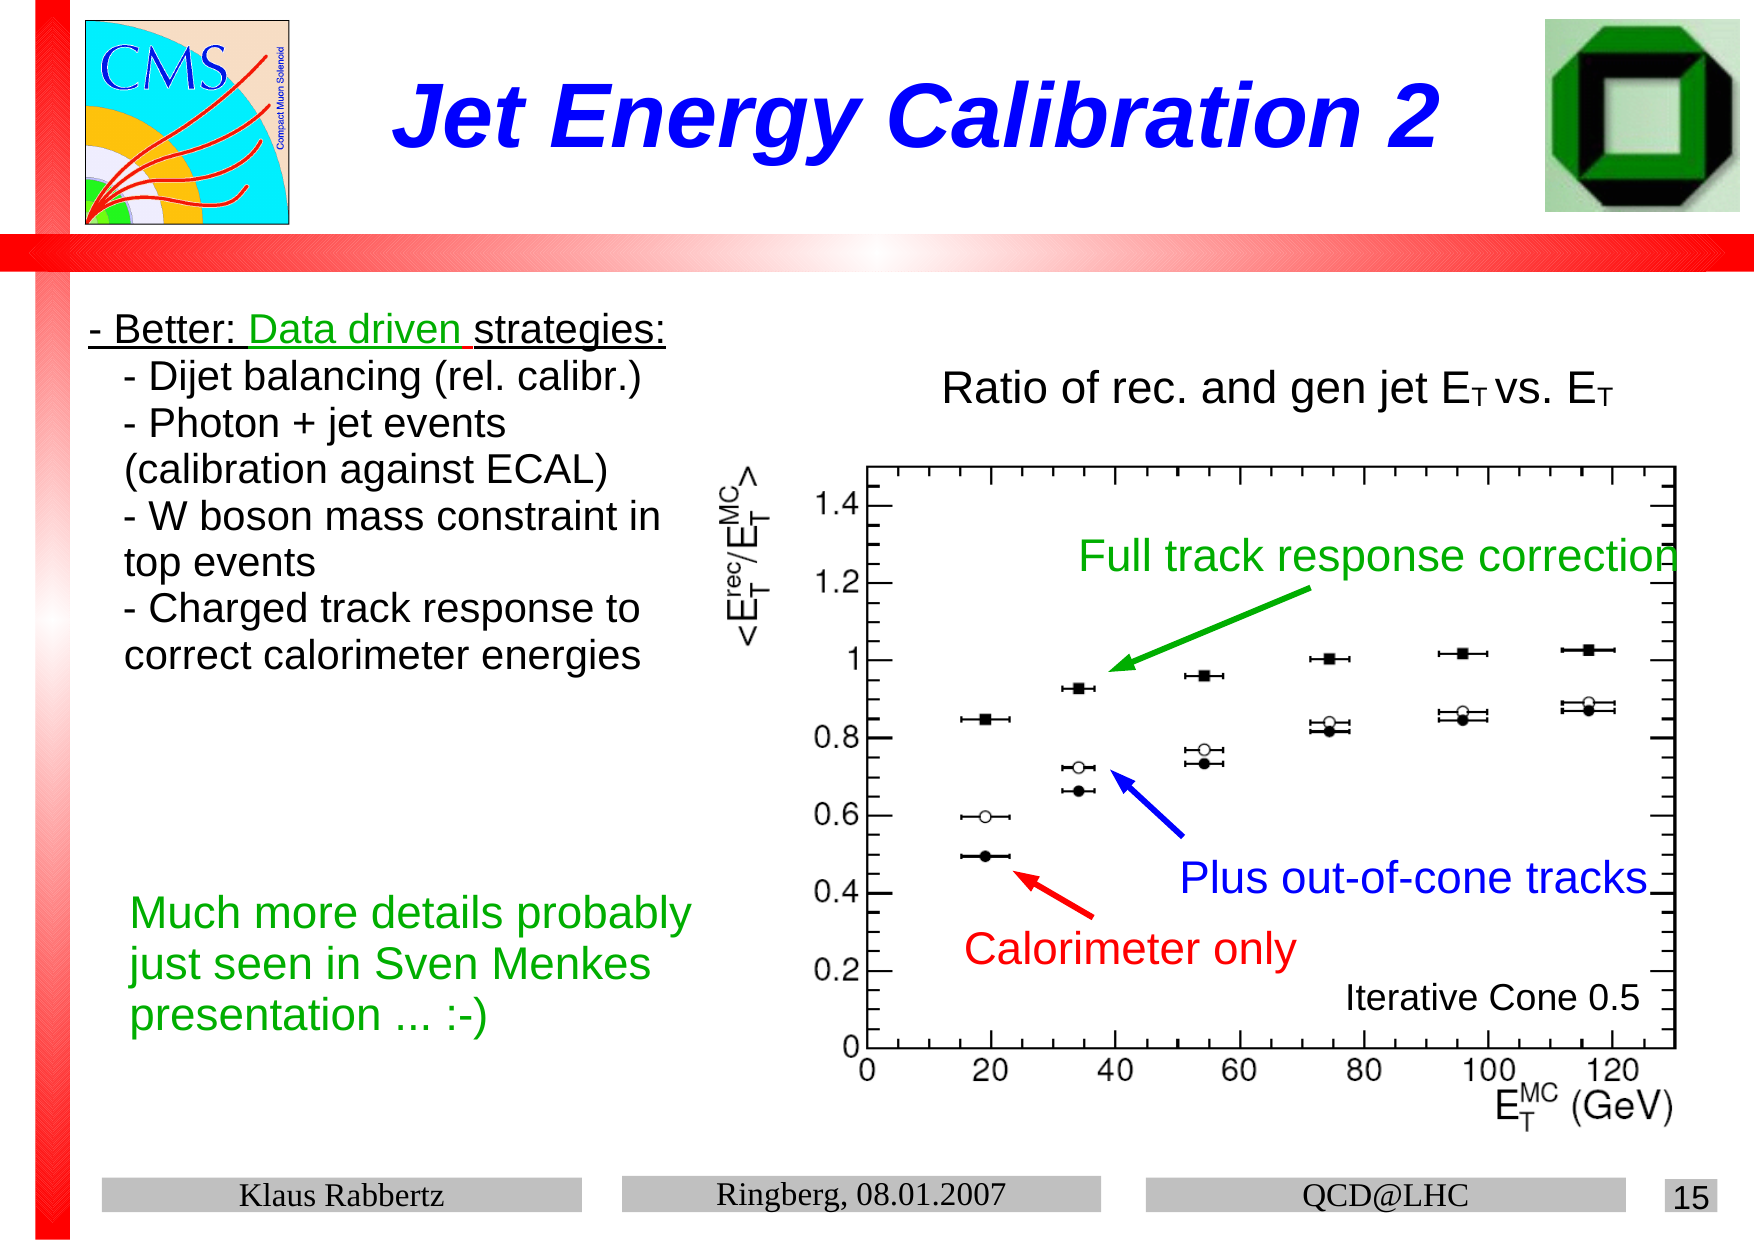

# Jet Energy Calibration 2
- Better: Data driven strategies:
 - Dijet balancing (rel. calibr.)
 - Photon + jet events (calibration against ECAL)
 - W boson mass constraint in top events
 - Charged track response to correct calorimeter energies
Ratio of rec. and gen jet ET vs. ET
Full track response correction
Plus out-of-cone tracks
Much more details probably
just seen in Sven Menkes
presentation ... :-)
Calorimeter only
Iterative Cone 0.5